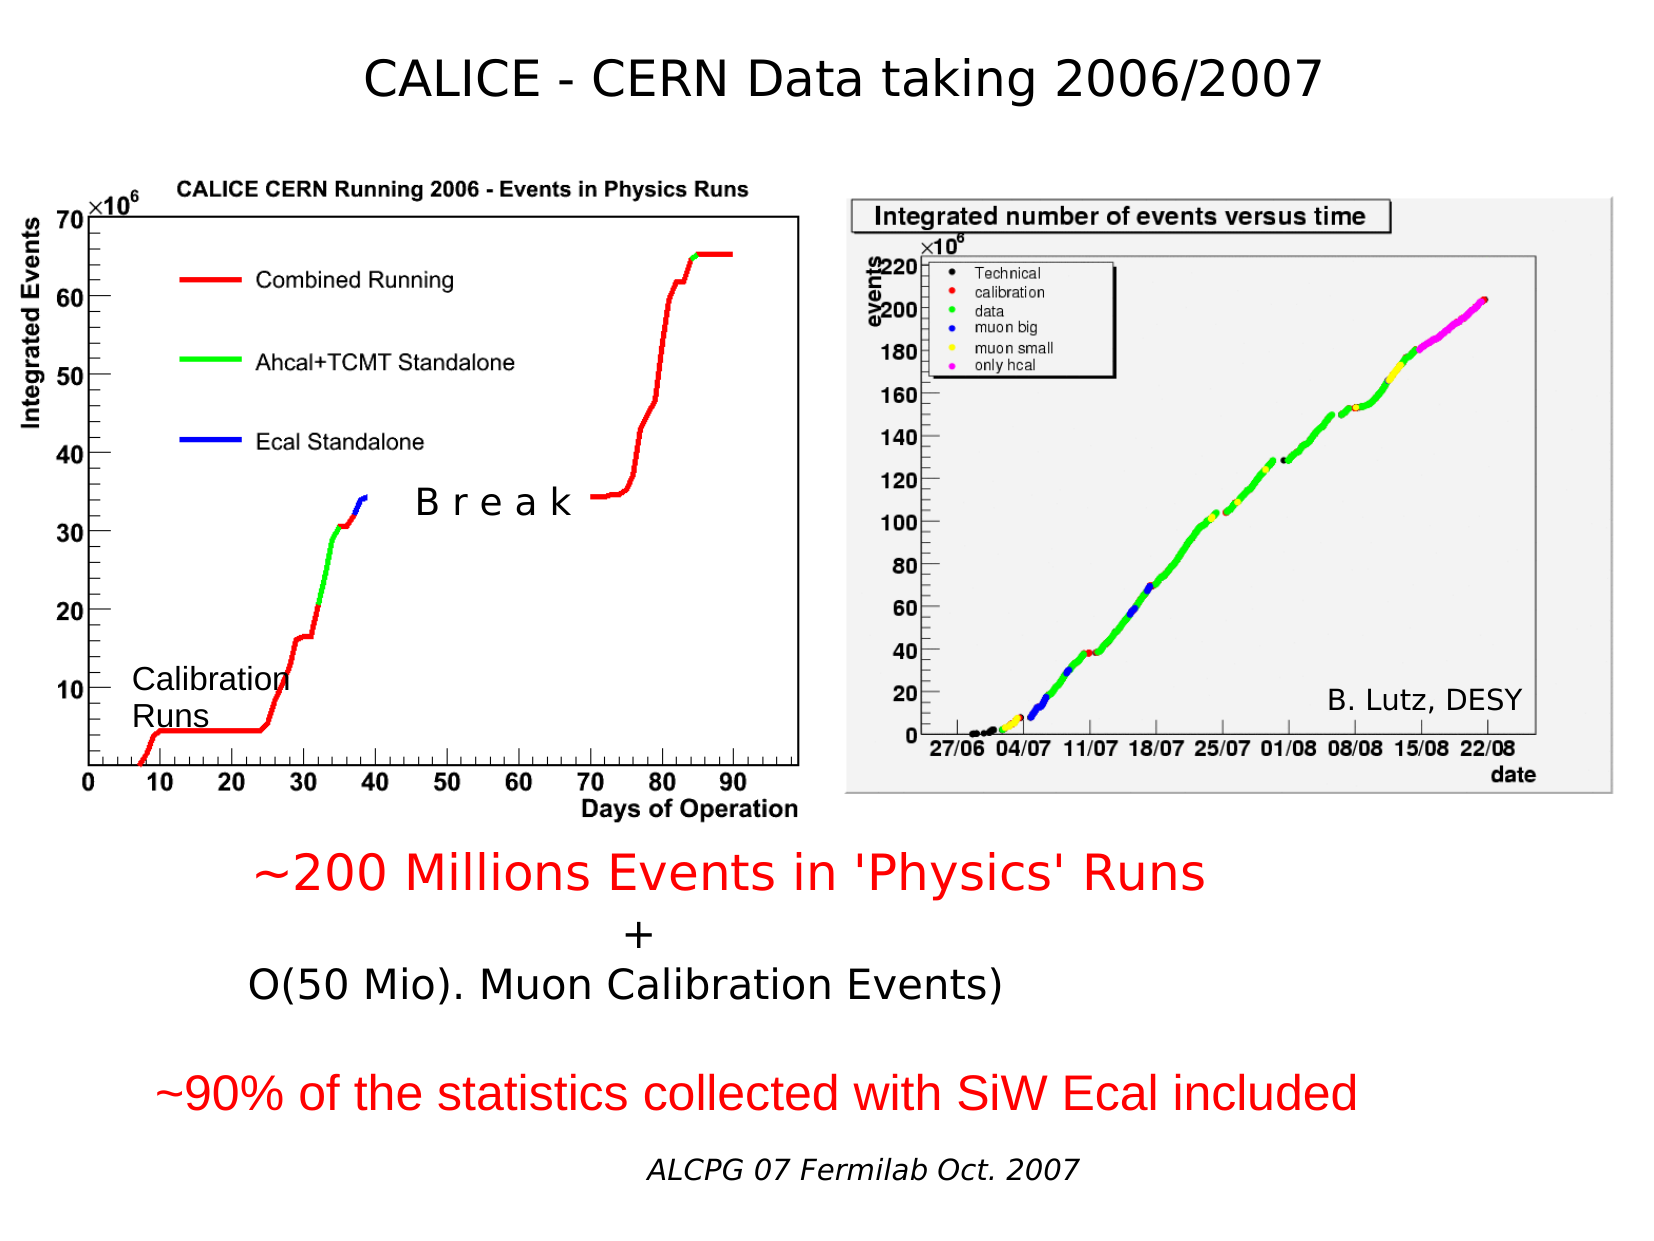

CALICE - CERN Data taking 2006/2007
B r e a k
Calibration
Runs
B. Lutz, DESY
 ~200 Millions Events in 'Physics' Runs
 +
 O(50 Mio). Muon Calibration Events)
~90% of the statistics collected with SiW Ecal included